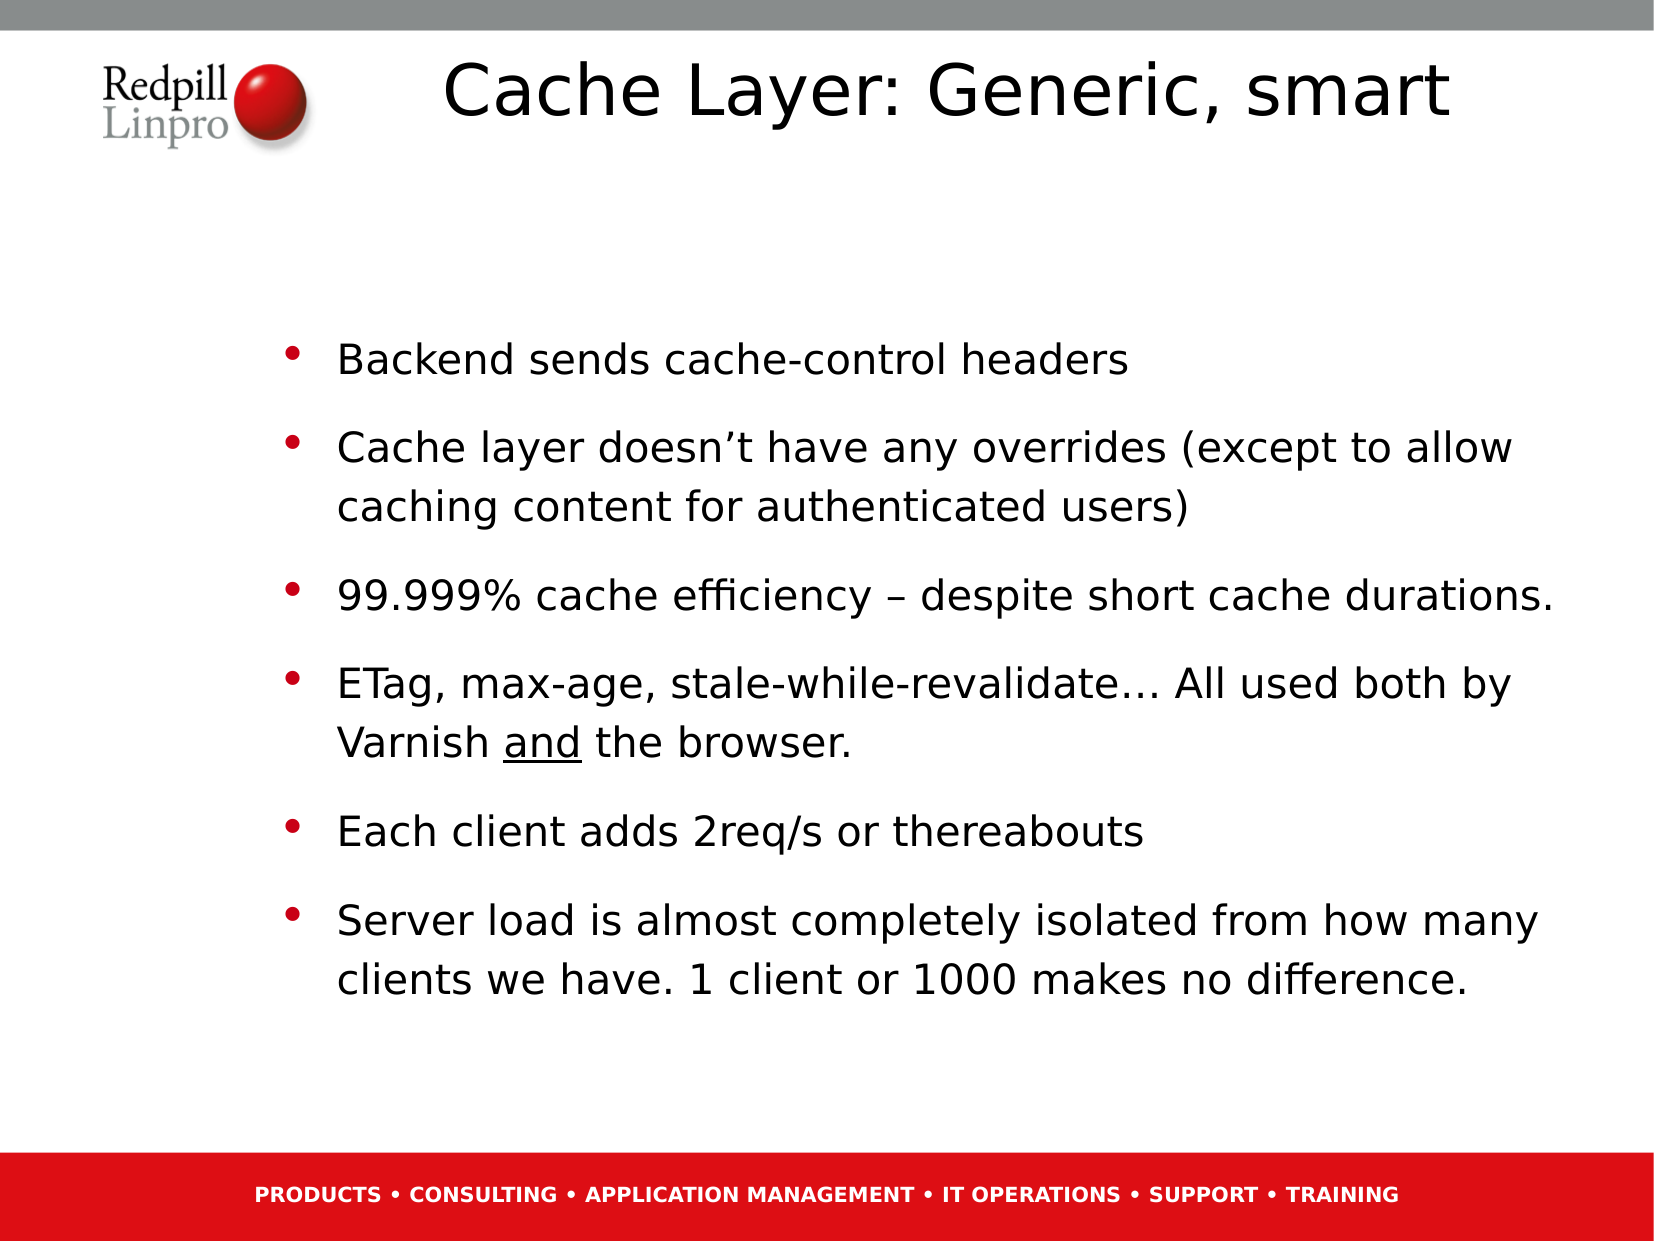

# Cache Layer: Generic, smart
Backend sends cache-control headers
Cache layer doesn’t have any overrides (except to allow caching content for authenticated users)
99.999% cache efficiency – despite short cache durations.
ETag, max-age, stale-while-revalidate… All used both by Varnish and the browser.
Each client adds 2req/s or thereabouts
Server load is almost completely isolated from how many clients we have. 1 client or 1000 makes no difference.